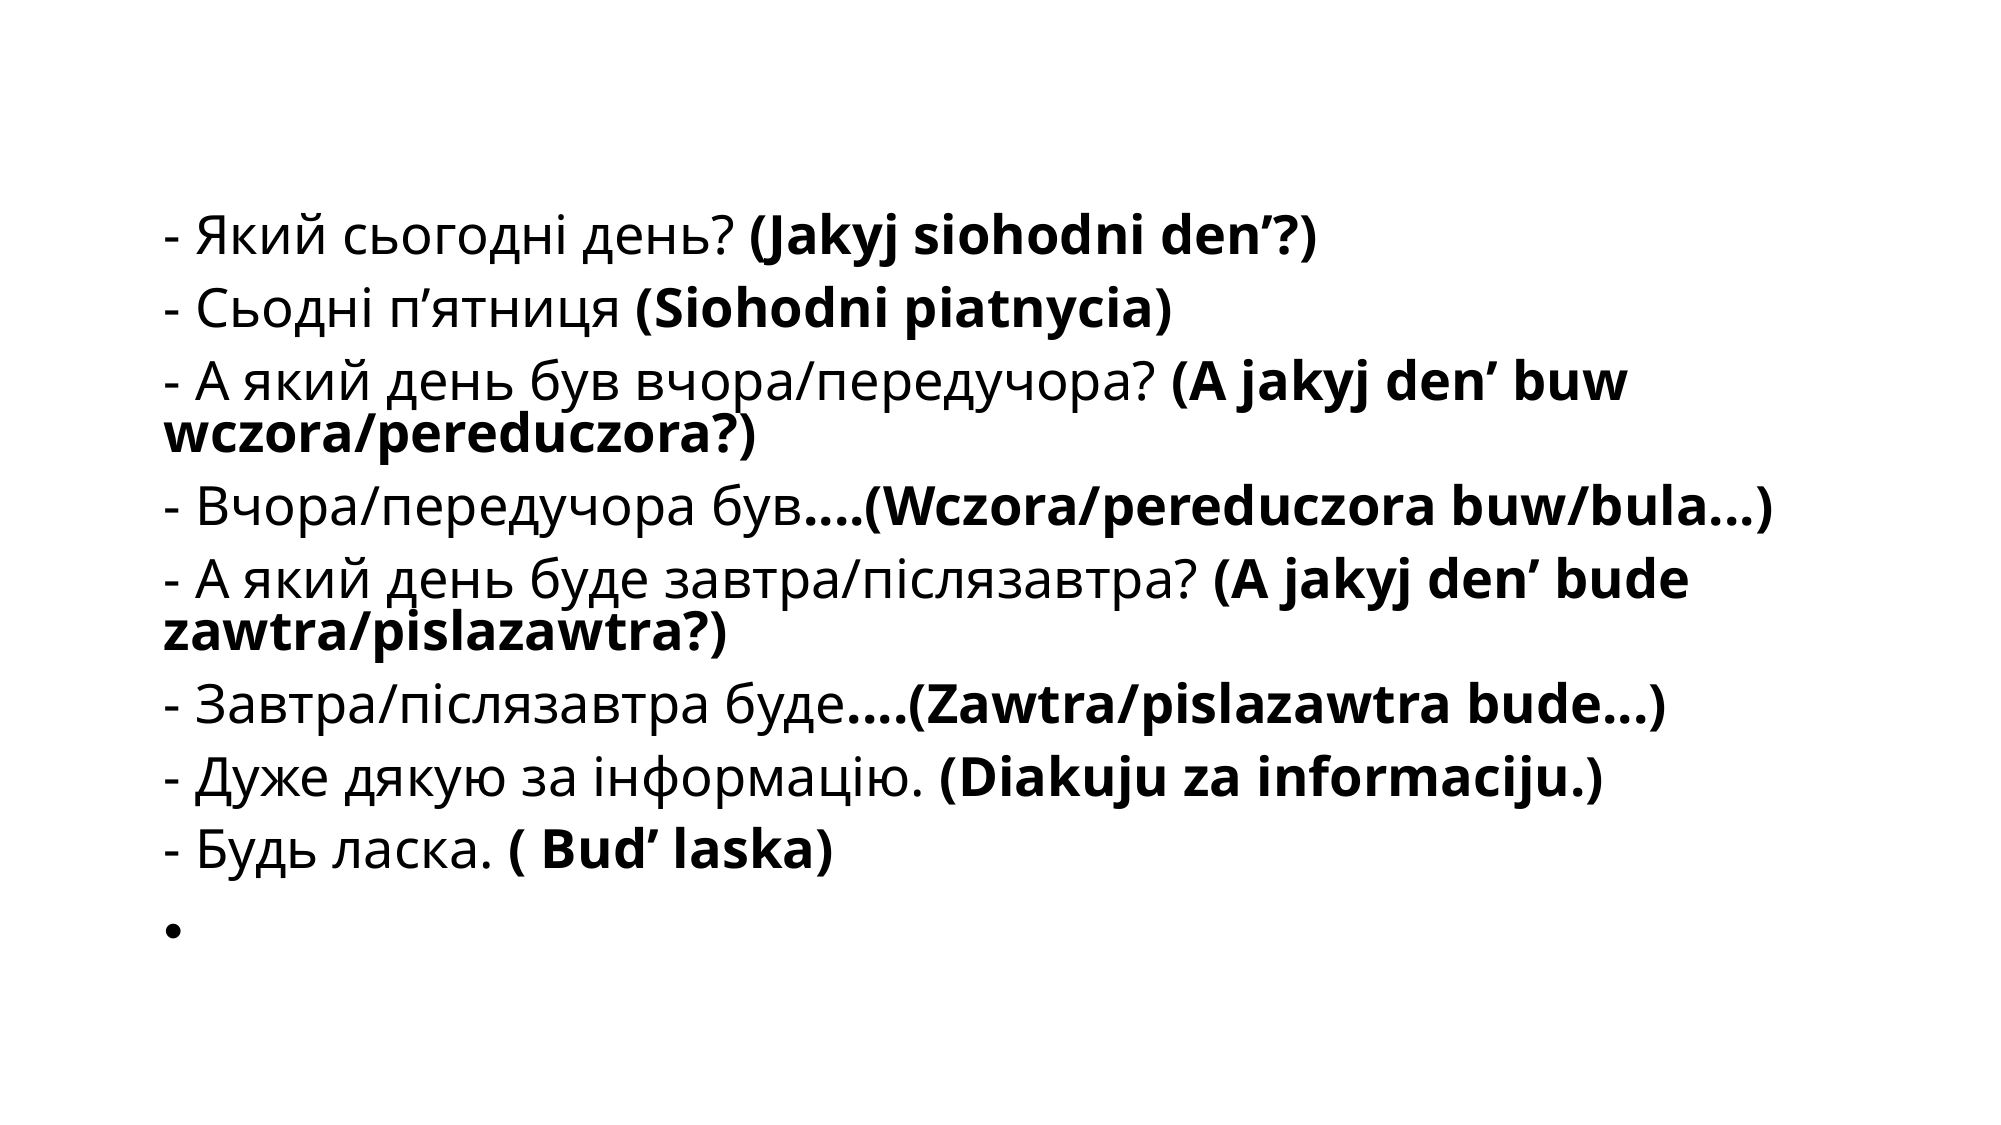

#
- Який сьогодні день? (Jakyj siohodni den’?)
- Сьодні п’ятниця (Siohodni piatnycia)
- А який день був вчора/передучора? (A jakyj den’ buw wczora/pereduczora?)
- Вчора/перeдучора був....(Wczora/pereduczora buw/bula...)
- А який день буде завтра/післязавтра? (A jakyj den’ bude zawtra/pislazawtra?)
- Завтра/післязавтра буде....(Zawtra/pislazawtra bude...)
- Дуже дякую за інформацію. (Diakuju za informaciju.)
- Будь ласка. ( Bud’ laska)